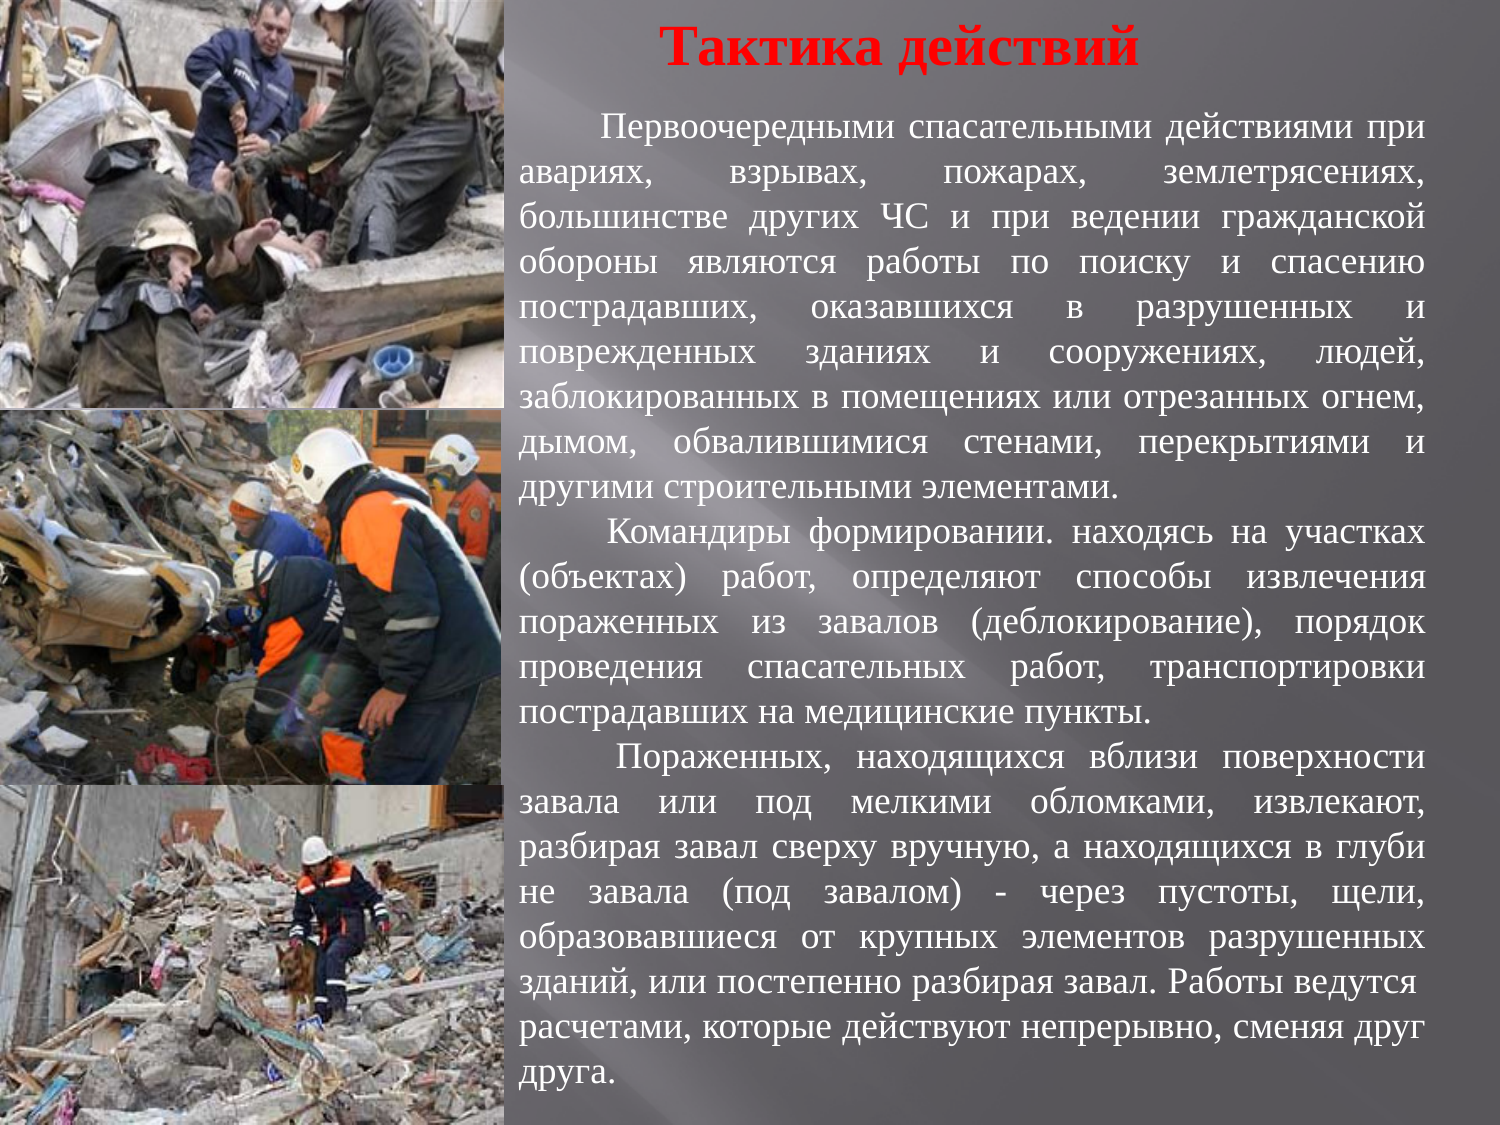

Тактика действий
 Первоочередными спасательными действиями при авариях, взрывах, пожарах, землетрясениях, большинстве других ЧС и при ведении гражданской обороны являются работы по поиску и спасению пострадавших, оказавшихся в разрушенных и поврежденных зданиях и сооружениях, людей, заблокированных в помещениях или отрезанных огнем, дымом, обвалившимися стенами, перекрытиями и другими строительными элементами.
 Командиры формировании. находясь на участках (объектах) работ, определяют способы из­влечения пораженных из завалов (деблокирование), порядок проведения спасательных работ, транспортировки пострадавших на медицинские пункты.
 Пораженных, находящихся вблизи поверхности завала или под мел­кими обломками, извлекают, разбирая завал сверху вручную, а находящихся в глуби­не завала (под завалом) - через пустоты, щели, образовавшиеся от крупных элементов разрушенных зданий, или постепенно разбирая завал. Работы ве­дутся  расчетами, которые дей­ствуют непрерывно, сменяя друг друга.